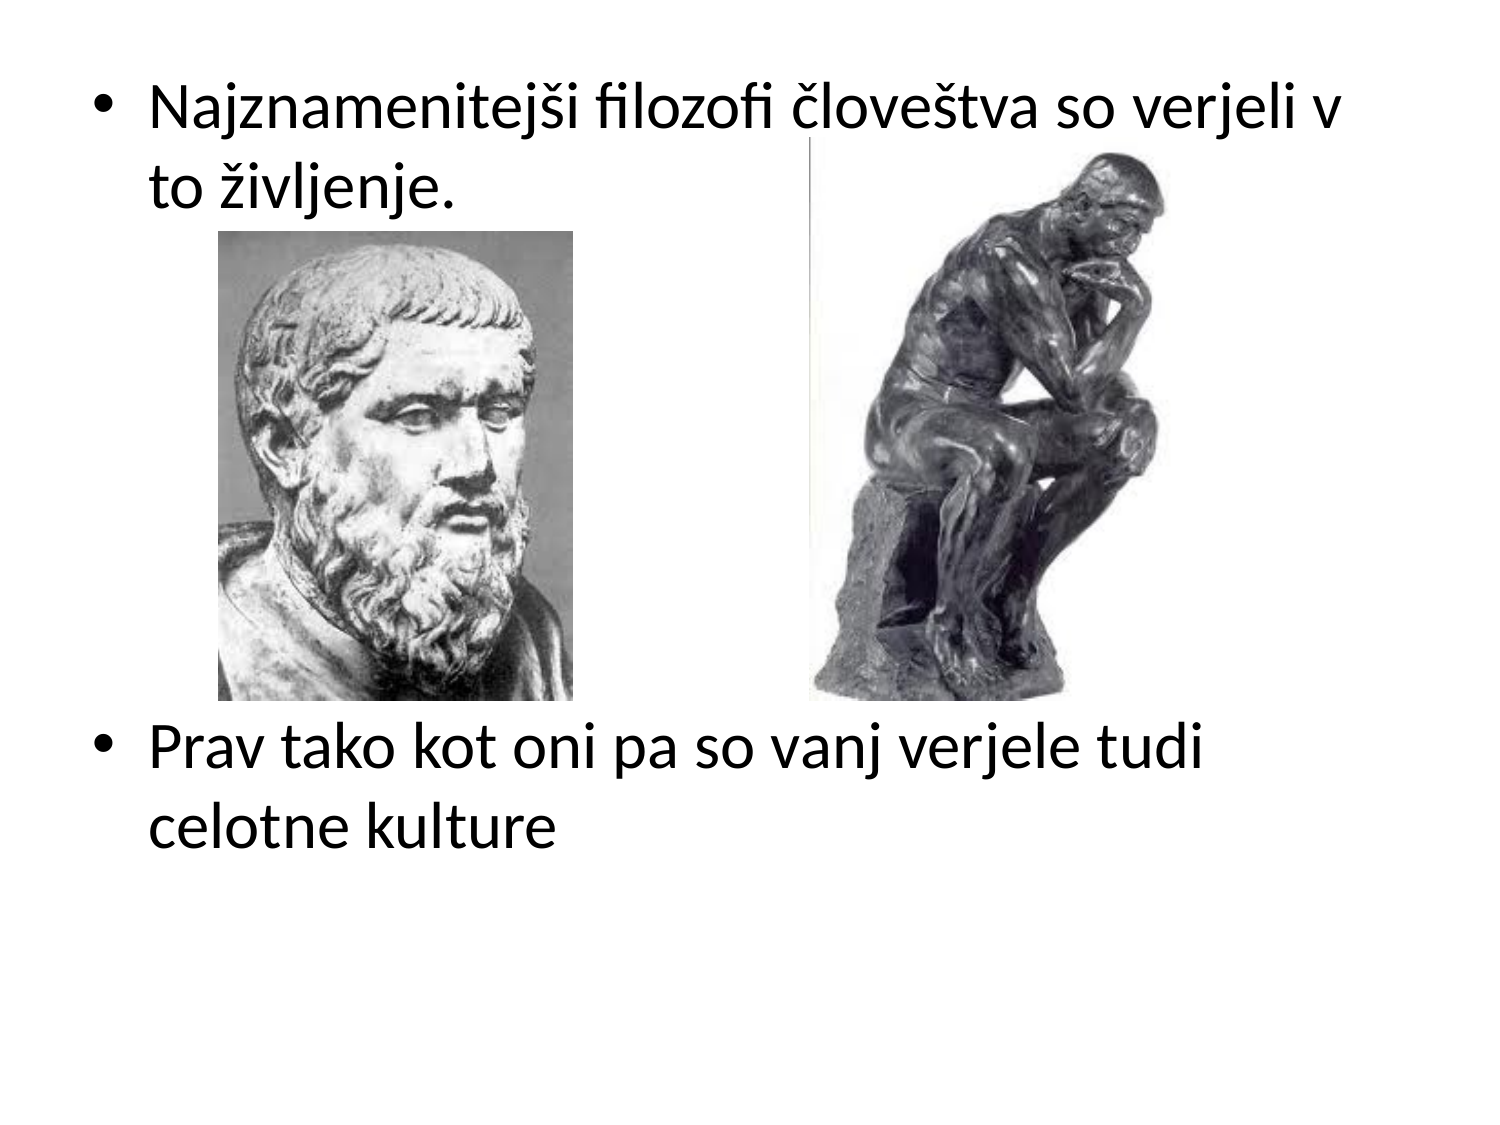

# Najznamenitejši filozofi človeštva so verjeli v to življenje.
Prav tako kot oni pa so vanj verjele tudi celotne kulture